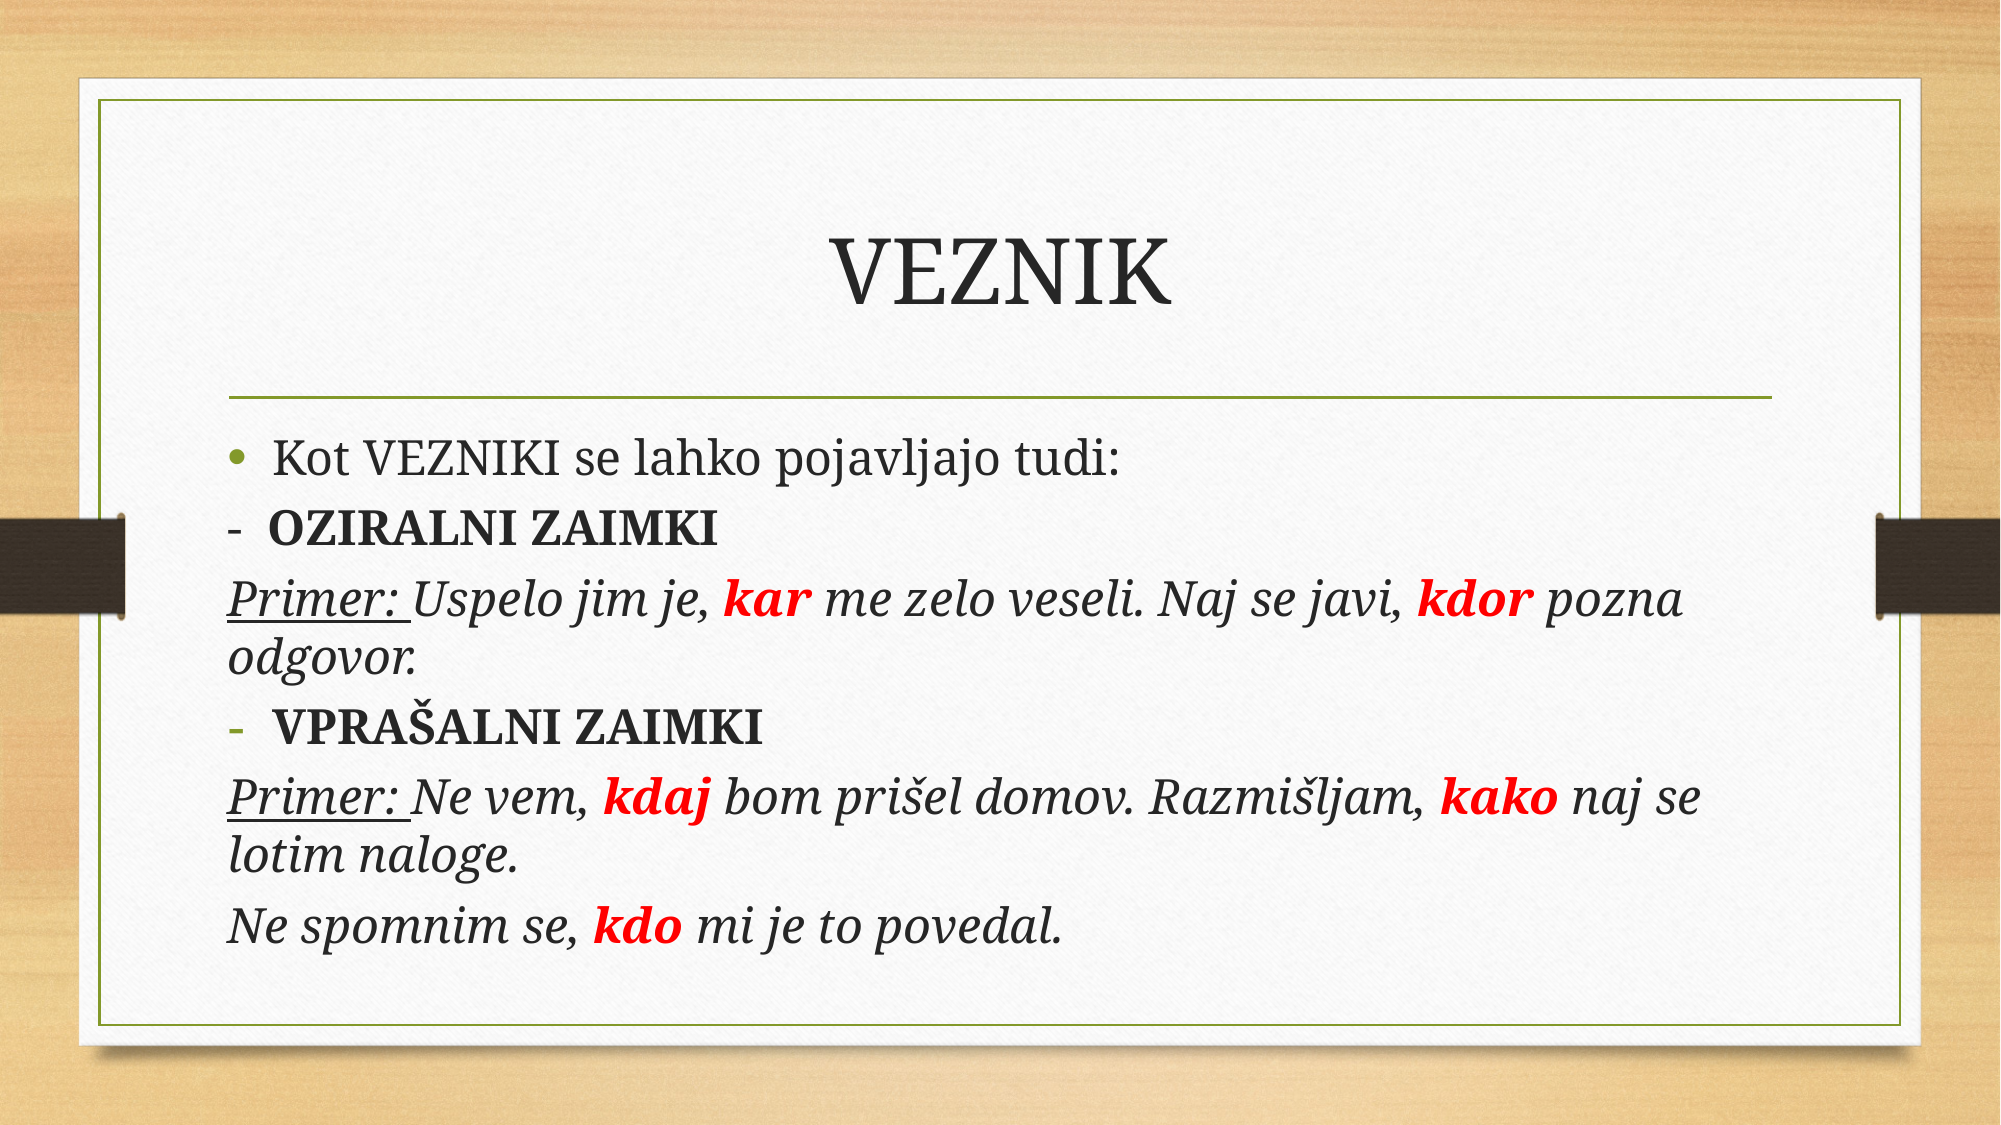

# VEZNIK
Kot VEZNIKI se lahko pojavljajo tudi:
- OZIRALNI ZAIMKI
Primer: Uspelo jim je, kar me zelo veseli. Naj se javi, kdor pozna odgovor.
VPRAŠALNI ZAIMKI
Primer: Ne vem, kdaj bom prišel domov. Razmišljam, kako naj se lotim naloge.
Ne spomnim se, kdo mi je to povedal.